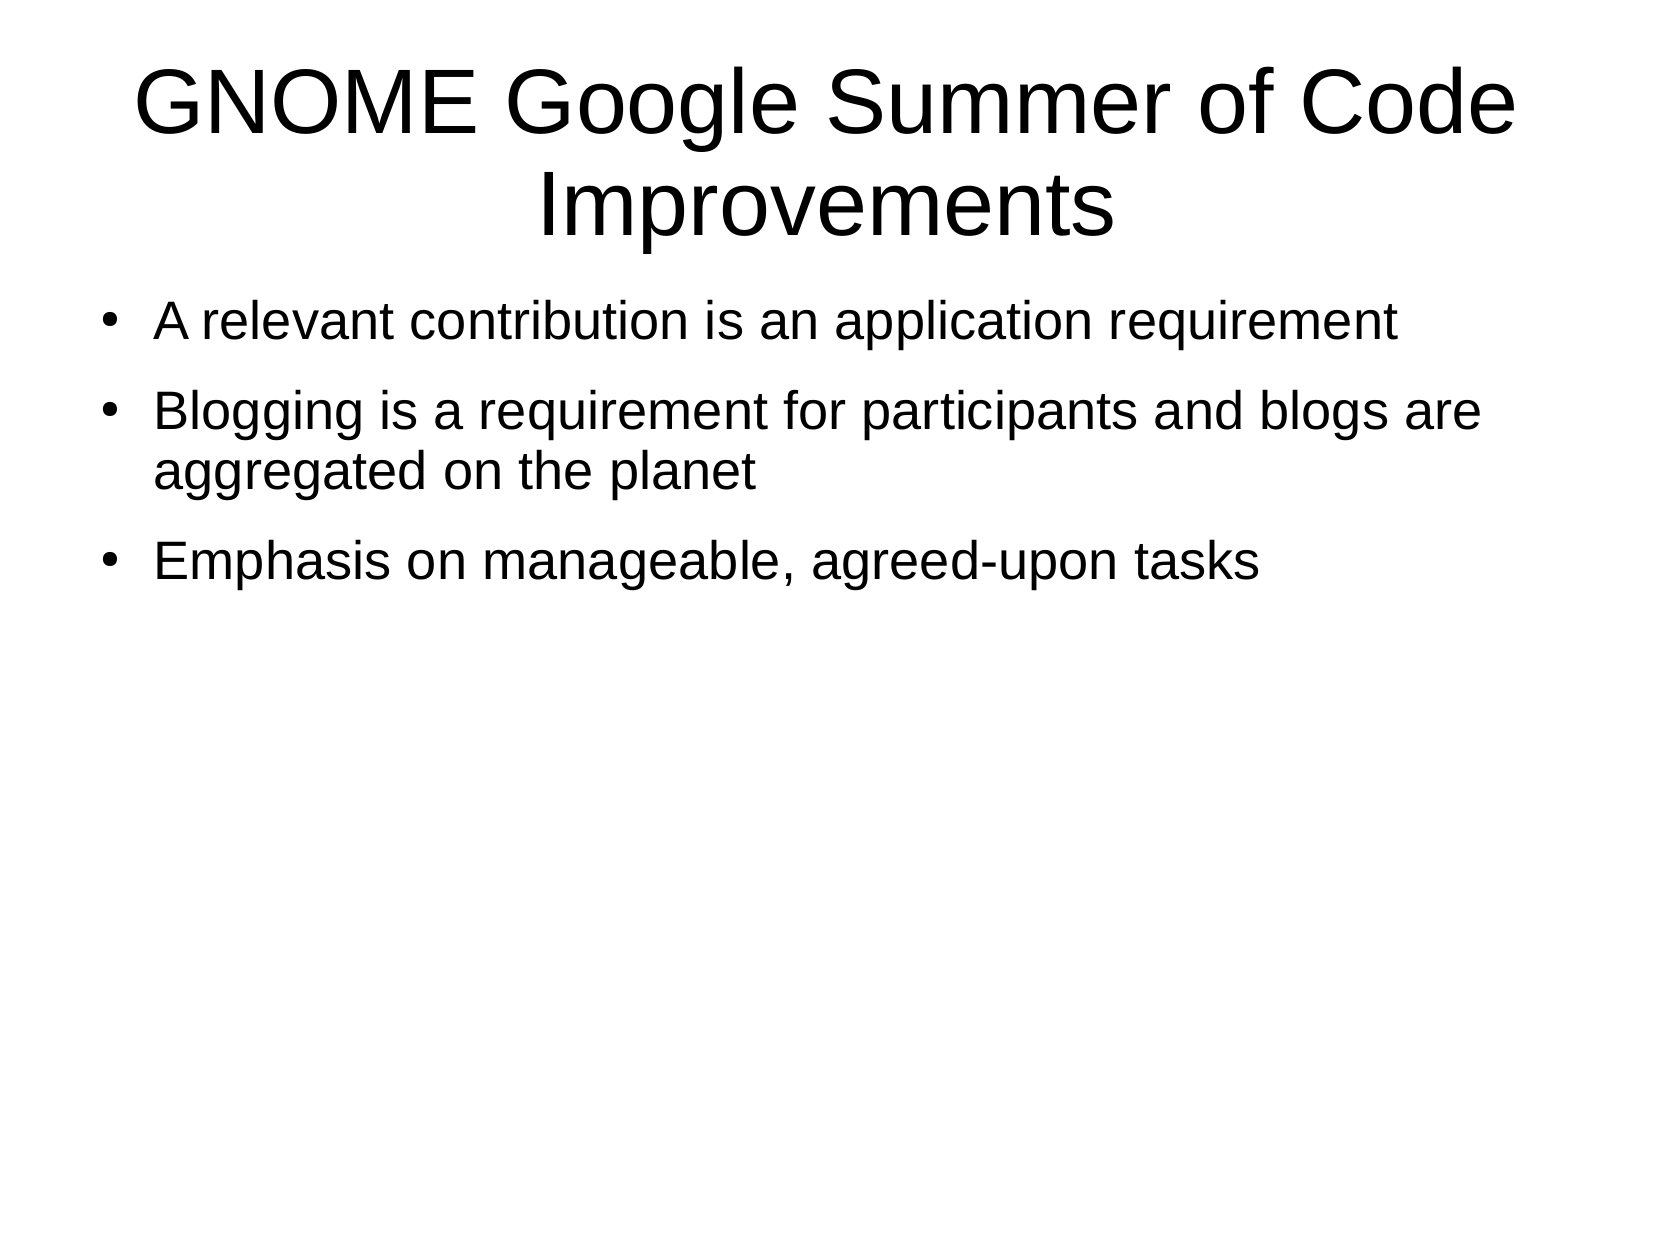

# GNOME Google Summer of Code Improvements
A relevant contribution is an application requirement
Blogging is a requirement for participants and blogs are aggregated on the planet
Emphasis on manageable, agreed-upon tasks